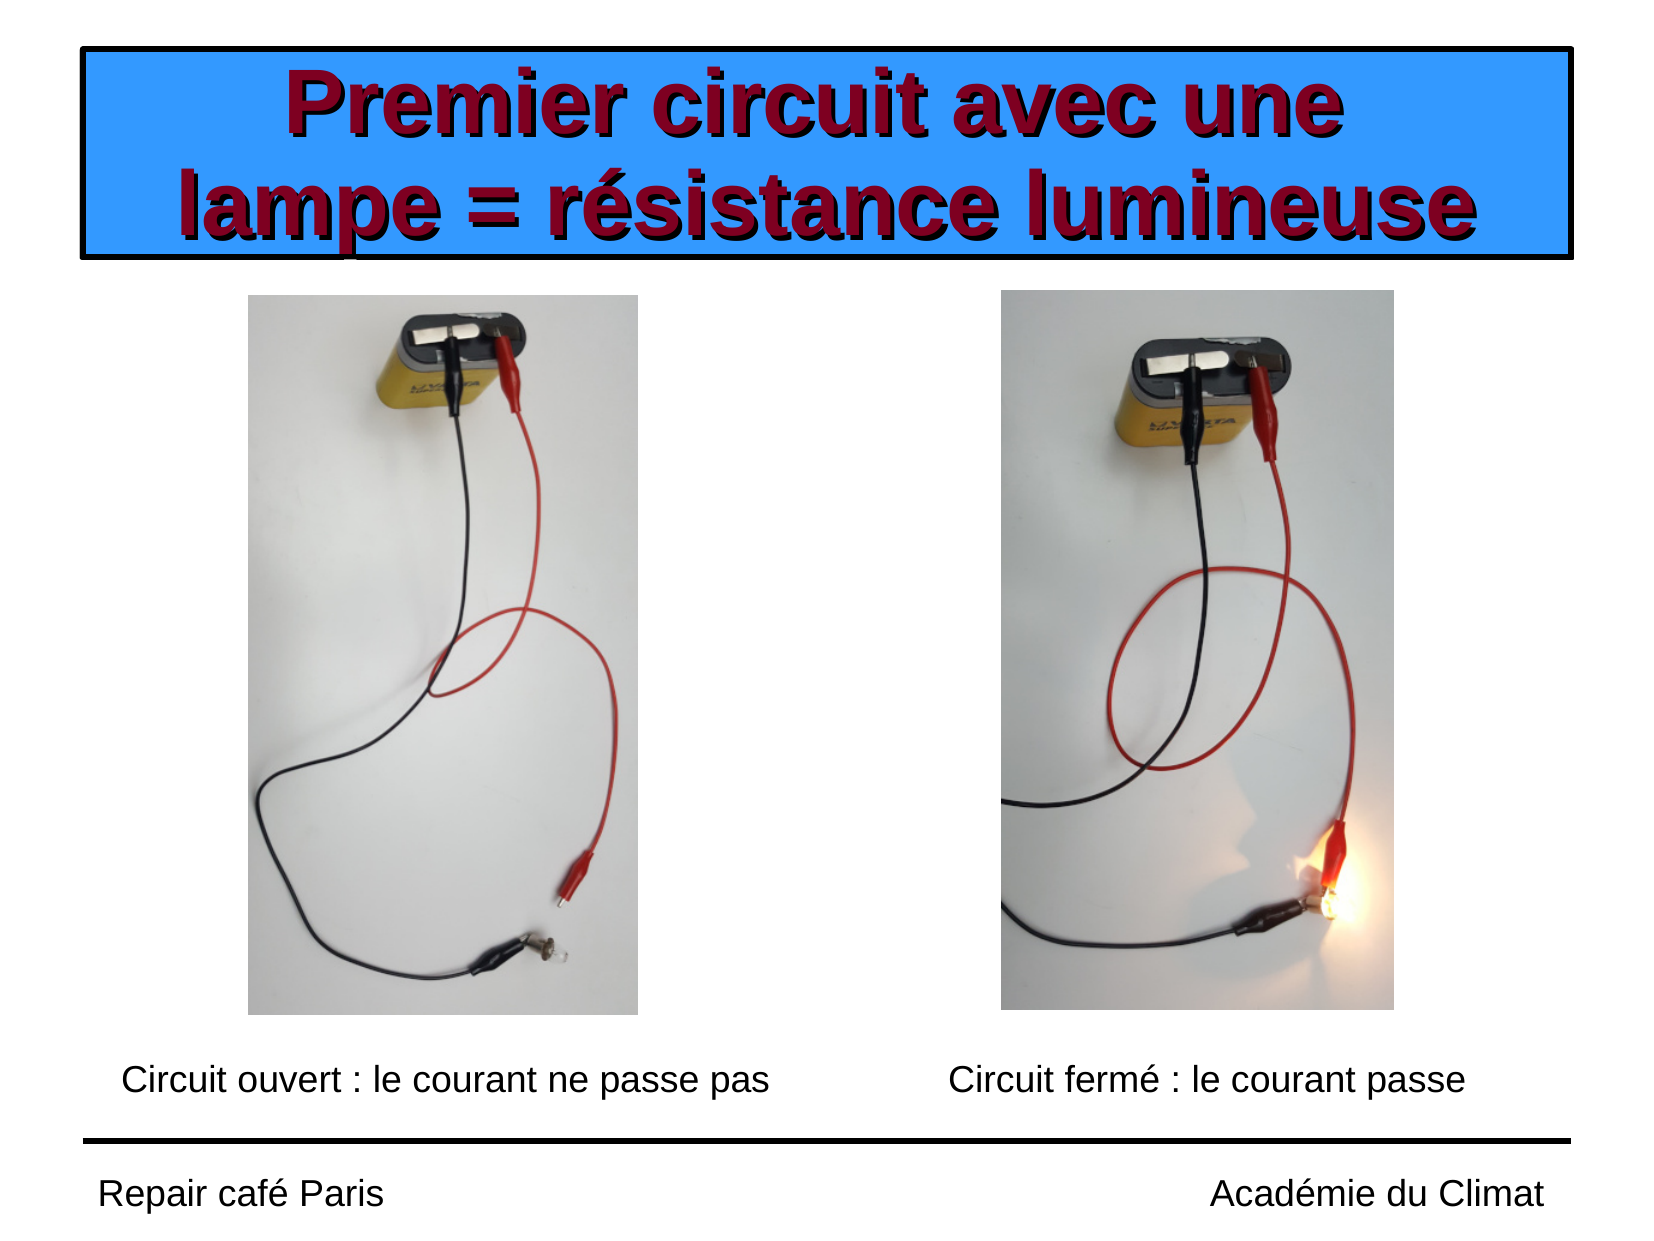

# Premier circuit avec une lampe = résistance lumineuse
Circuit ouvert : le courant ne passe pas
Circuit fermé : le courant passe
Repair café Paris	Académie du Climat